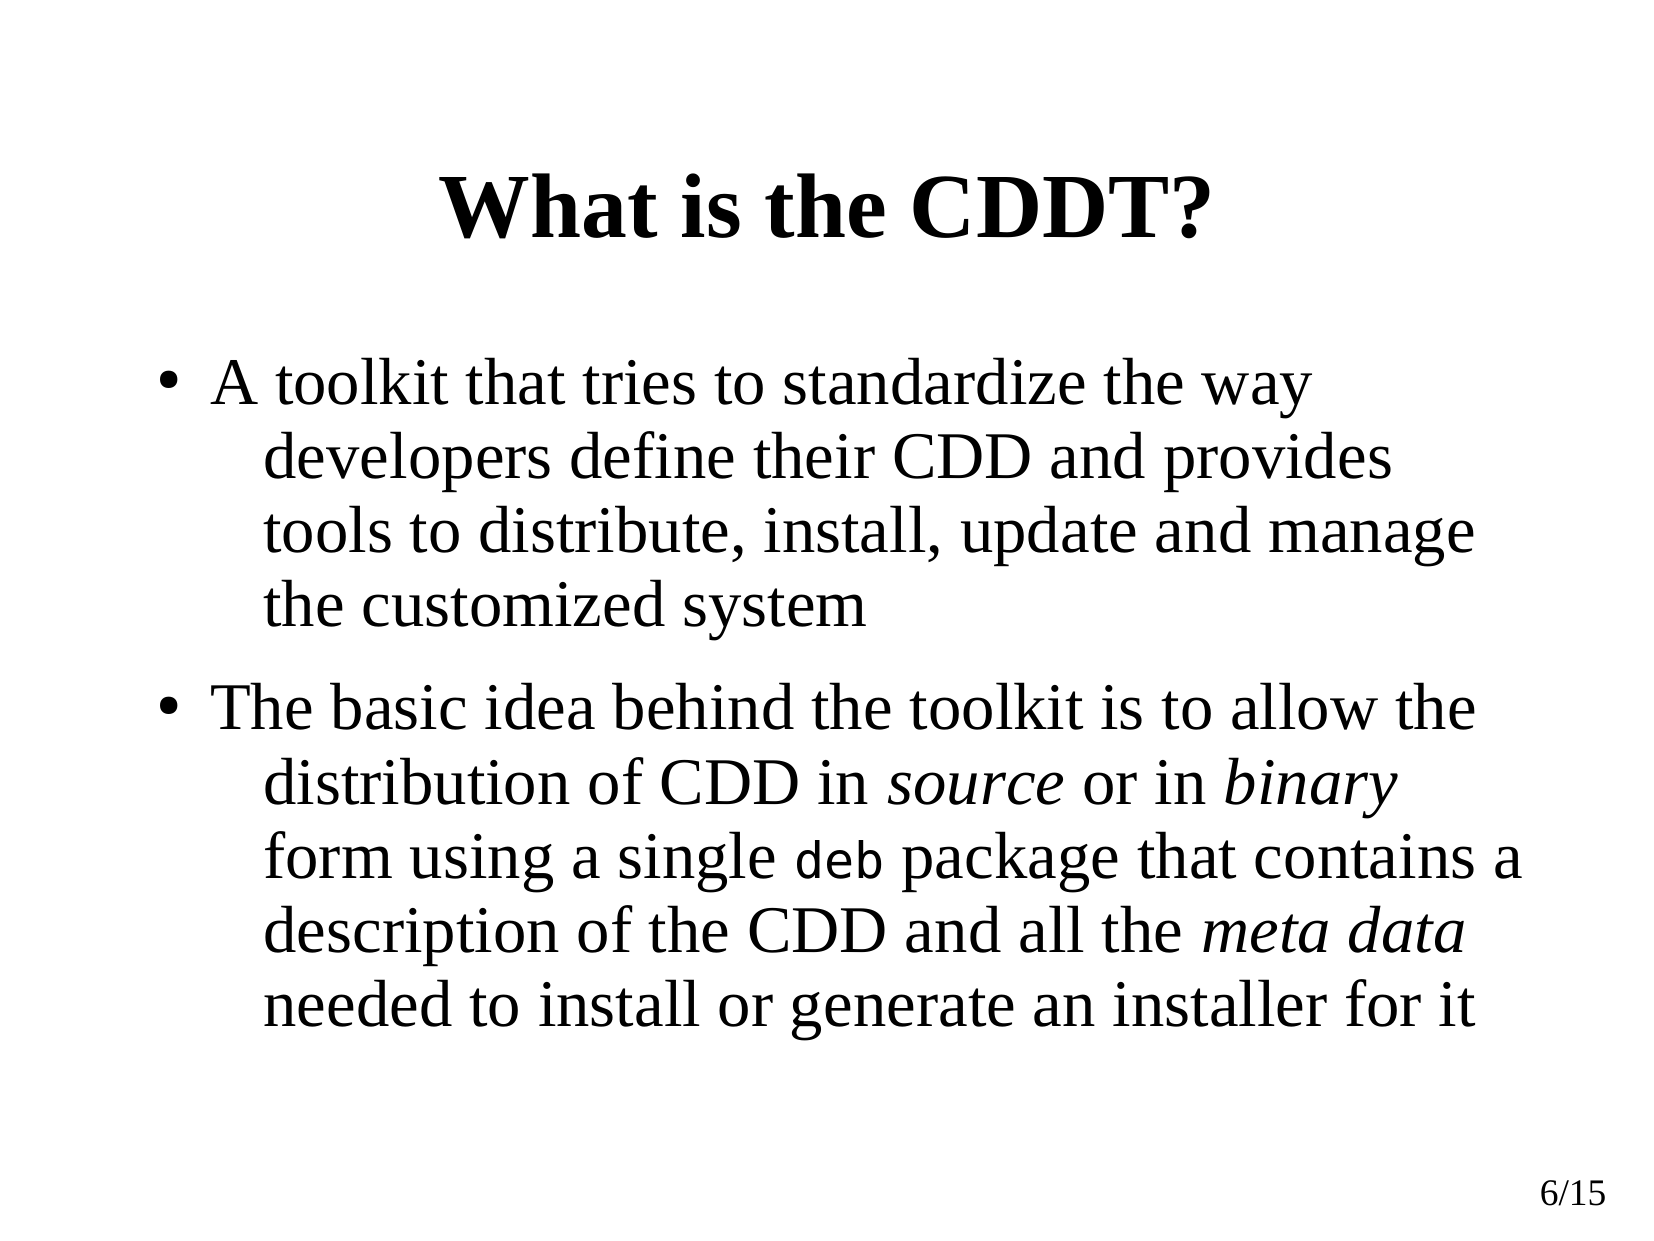

# What is the CDDT?
A toolkit that tries to standardize the way developers define their CDD and provides tools to distribute, install, update and manage the customized system
The basic idea behind the toolkit is to allow the distribution of CDD in source or in binary form using a single deb package that contains a description of the CDD and all the meta data needed to install or generate an installer for it